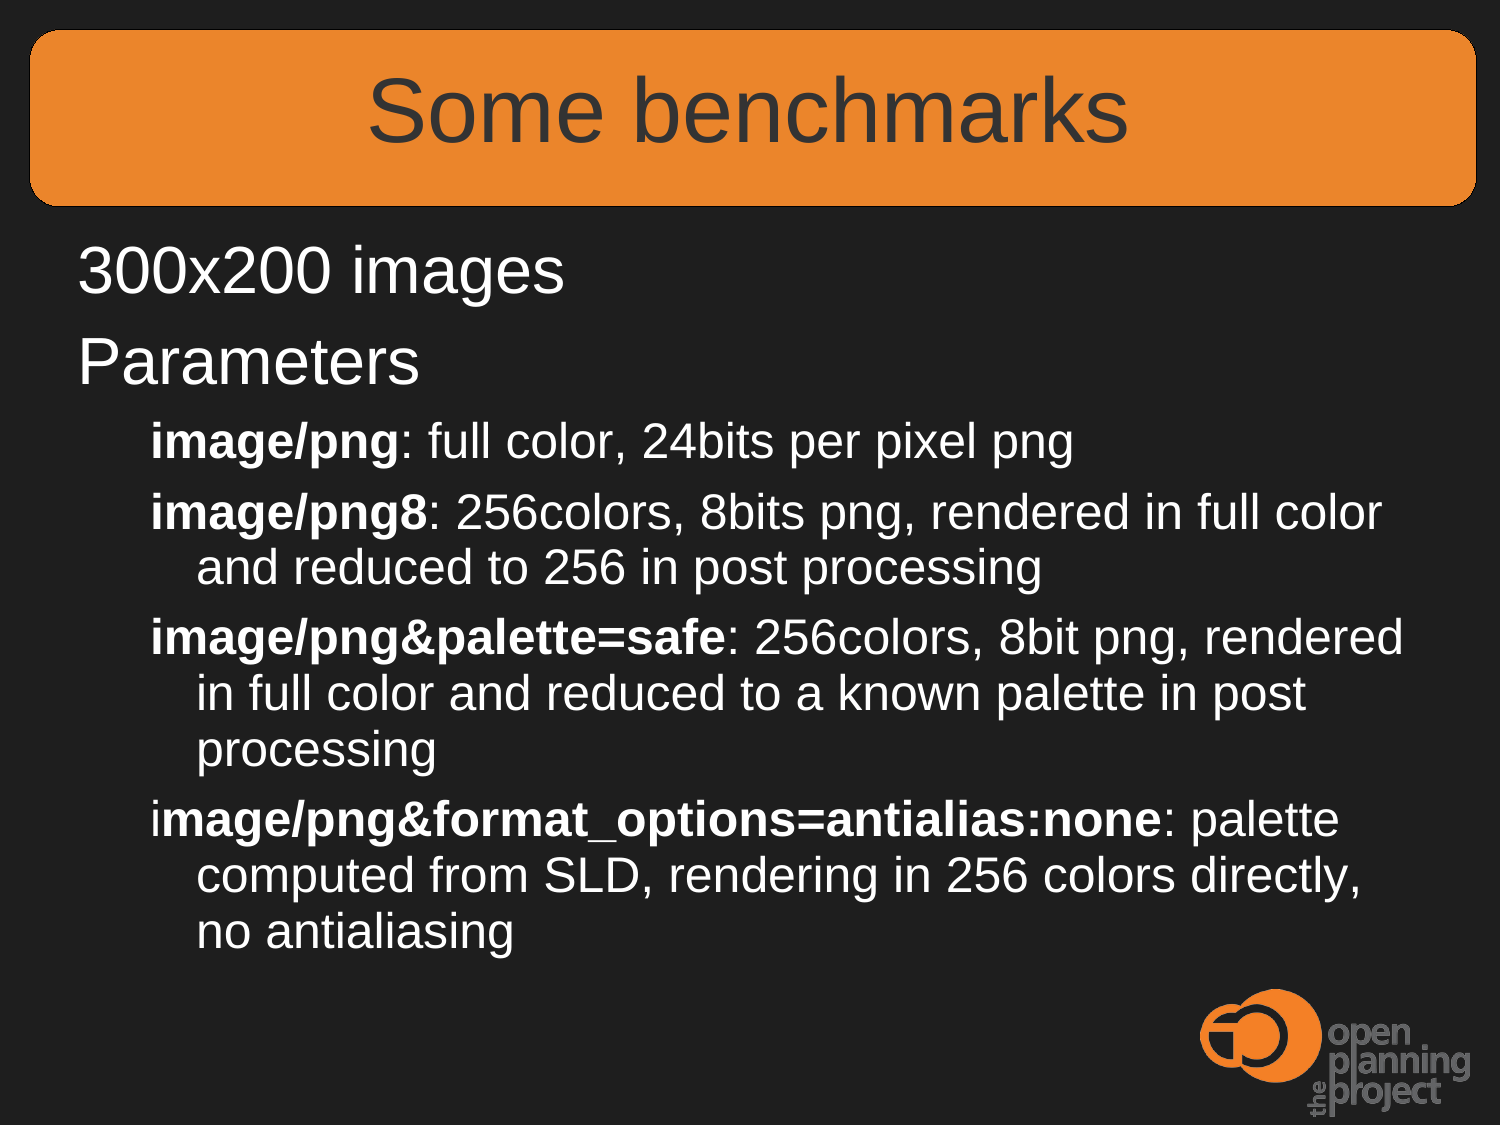

# Some benchmarks
300x200 images
Parameters
image/png: full color, 24bits per pixel png
image/png8: 256colors, 8bits png, rendered in full color and reduced to 256 in post processing
image/png&palette=safe: 256colors, 8bit png, rendered in full color and reduced to a known palette in post processing
image/png&format_options=antialias:none: palette computed from SLD, rendering in 256 colors directly, no antialiasing